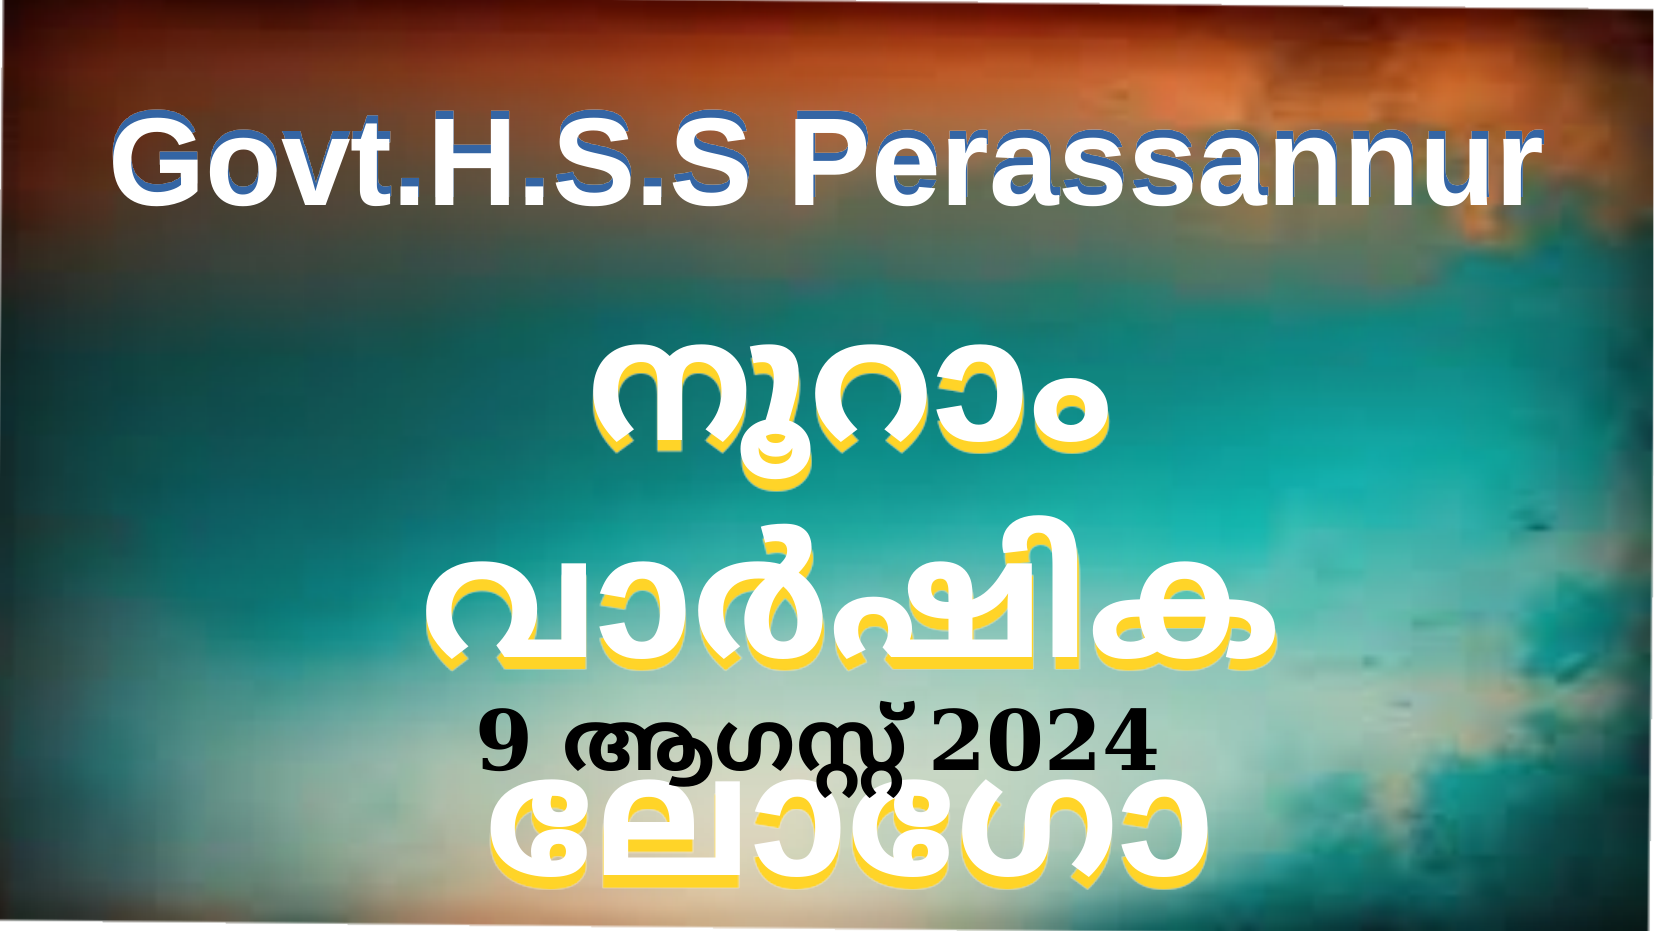

# Govt.H.S.S Perassannur
ന‍ൂറാം വാർഷിക ലോഗോ പ്രകാശനം
9 ആഗസ്റ്റ് 2024